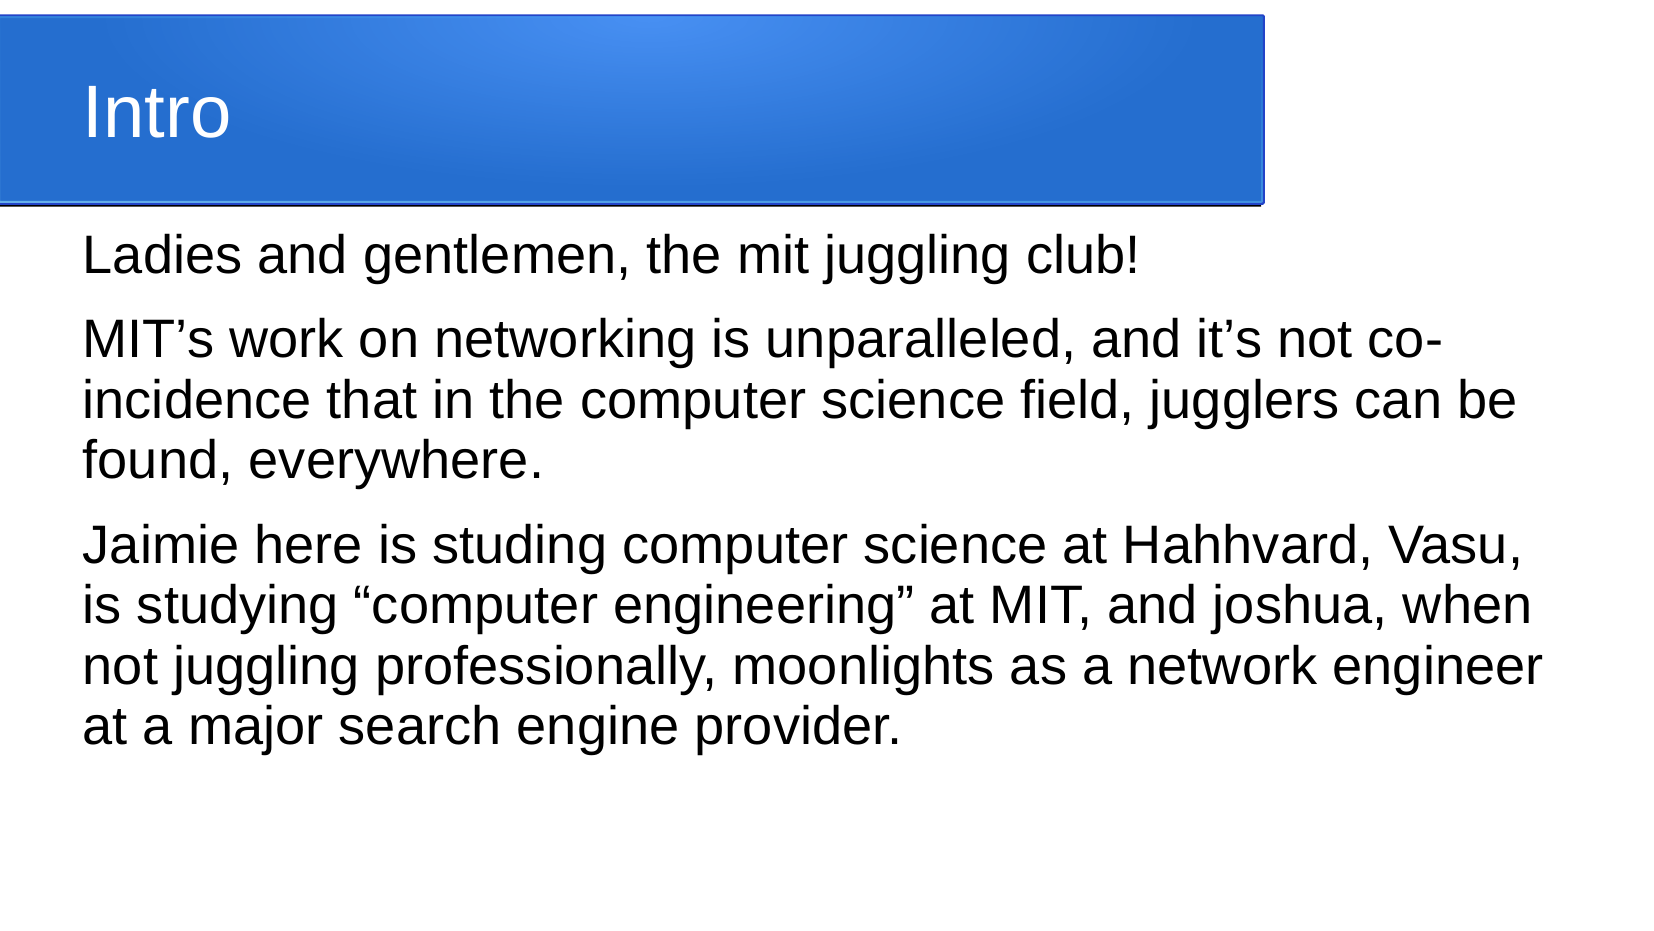

# Intro
Ladies and gentlemen, the mit juggling club!
MIT’s work on networking is unparalleled, and it’s not co-incidence that in the computer science field, jugglers can be found, everywhere.
Jaimie here is studing computer science at Hahhvard, Vasu, is studying “computer engineering” at MIT, and joshua, when not juggling professionally, moonlights as a network engineer at a major search engine provider.